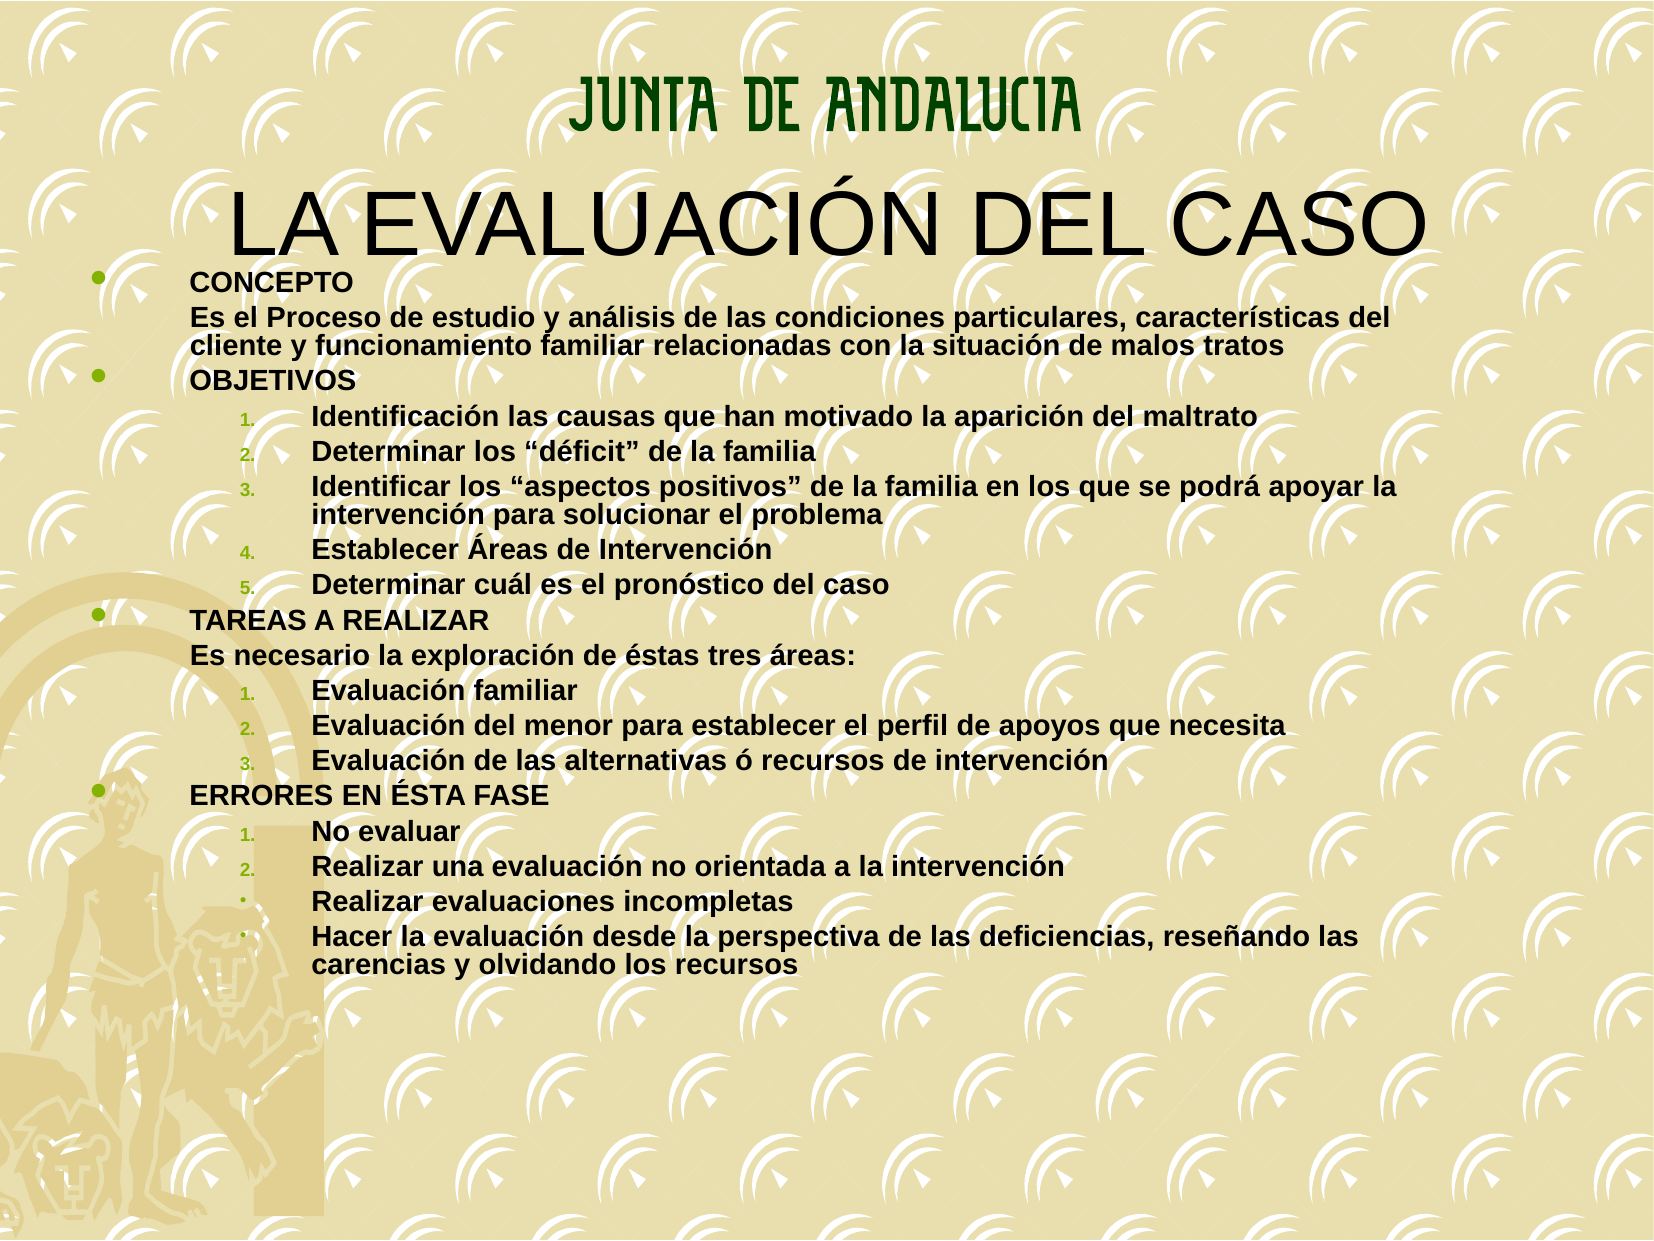

LA EVALUACIÓN DEL CASO
CONCEPTO
	Es el Proceso de estudio y análisis de las condiciones particulares, características del cliente y funcionamiento familiar relacionadas con la situación de malos tratos
OBJETIVOS
Identificación las causas que han motivado la aparición del maltrato
Determinar los “déficit” de la familia
Identificar los “aspectos positivos” de la familia en los que se podrá apoyar la intervención para solucionar el problema
Establecer Áreas de Intervención
Determinar cuál es el pronóstico del caso
TAREAS A REALIZAR
	Es necesario la exploración de éstas tres áreas:
Evaluación familiar
Evaluación del menor para establecer el perfil de apoyos que necesita
Evaluación de las alternativas ó recursos de intervención
ERRORES EN ÉSTA FASE
No evaluar
Realizar una evaluación no orientada a la intervención
Realizar evaluaciones incompletas
Hacer la evaluación desde la perspectiva de las deficiencias, reseñando las carencias y olvidando los recursos
#